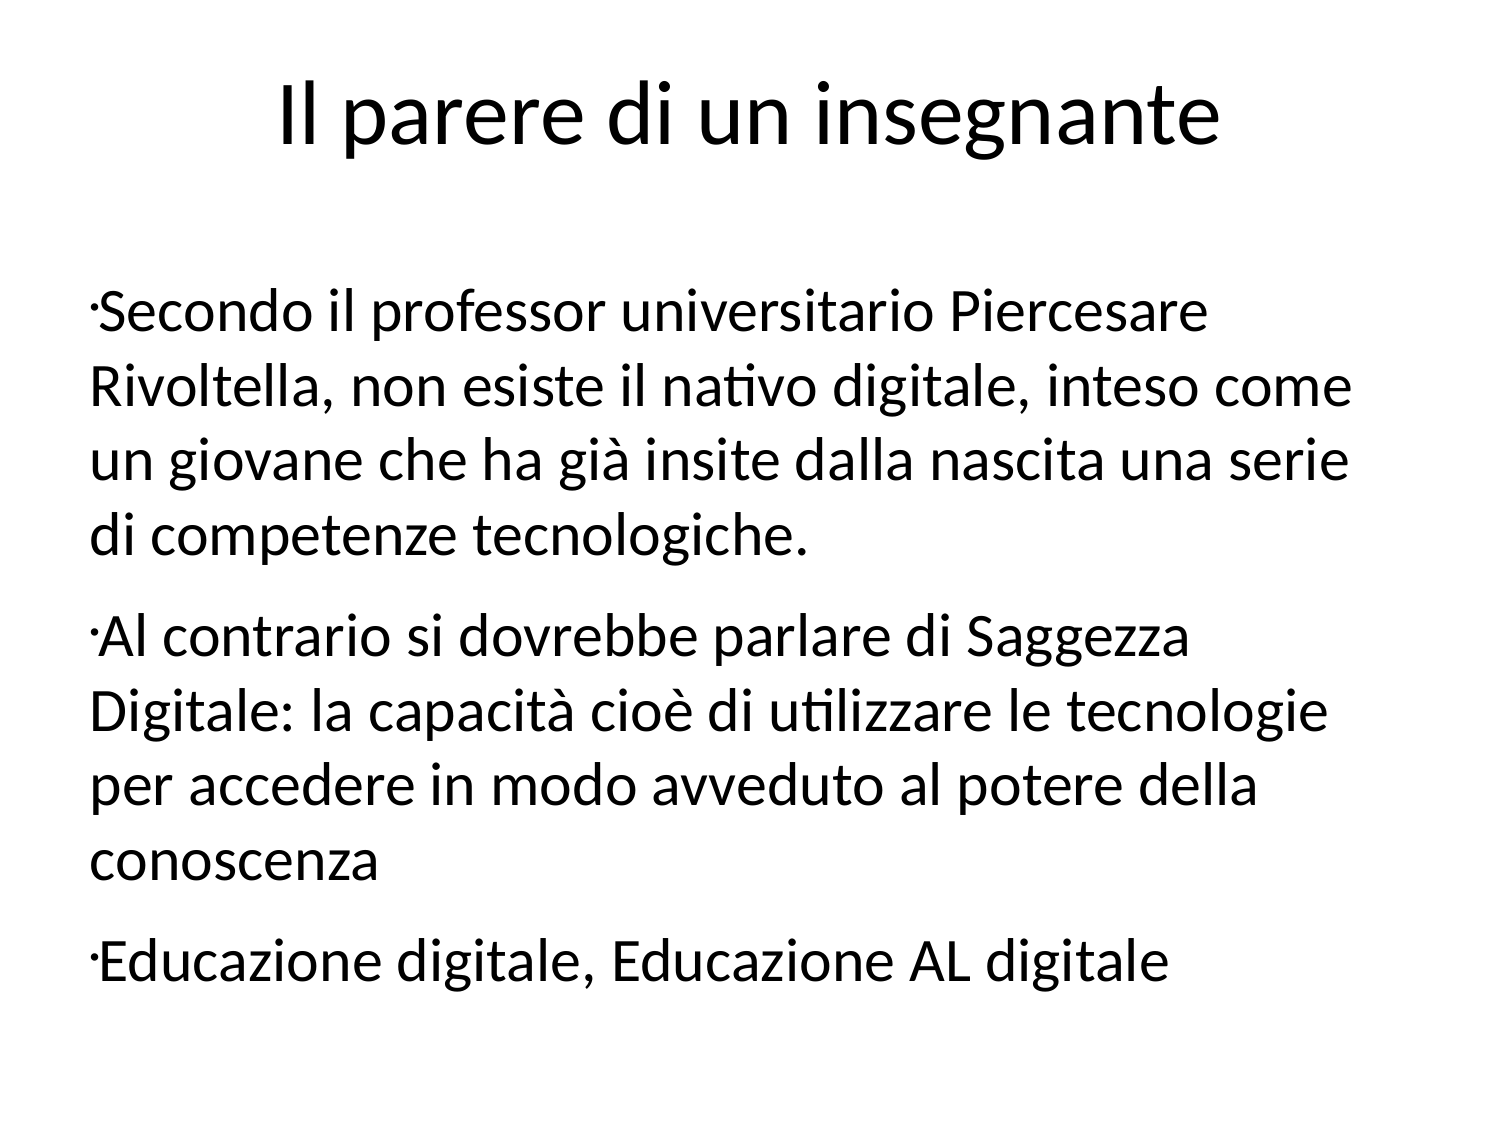

# Il parere di un insegnante
Secondo il professor universitario Piercesare Rivoltella, non esiste il nativo digitale, inteso come un giovane che ha già insite dalla nascita una serie di competenze tecnologiche.
Al contrario si dovrebbe parlare di Saggezza Digitale: la capacità cioè di utilizzare le tecnologie per accedere in modo avveduto al potere della conoscenza
Educazione digitale, Educazione AL digitale